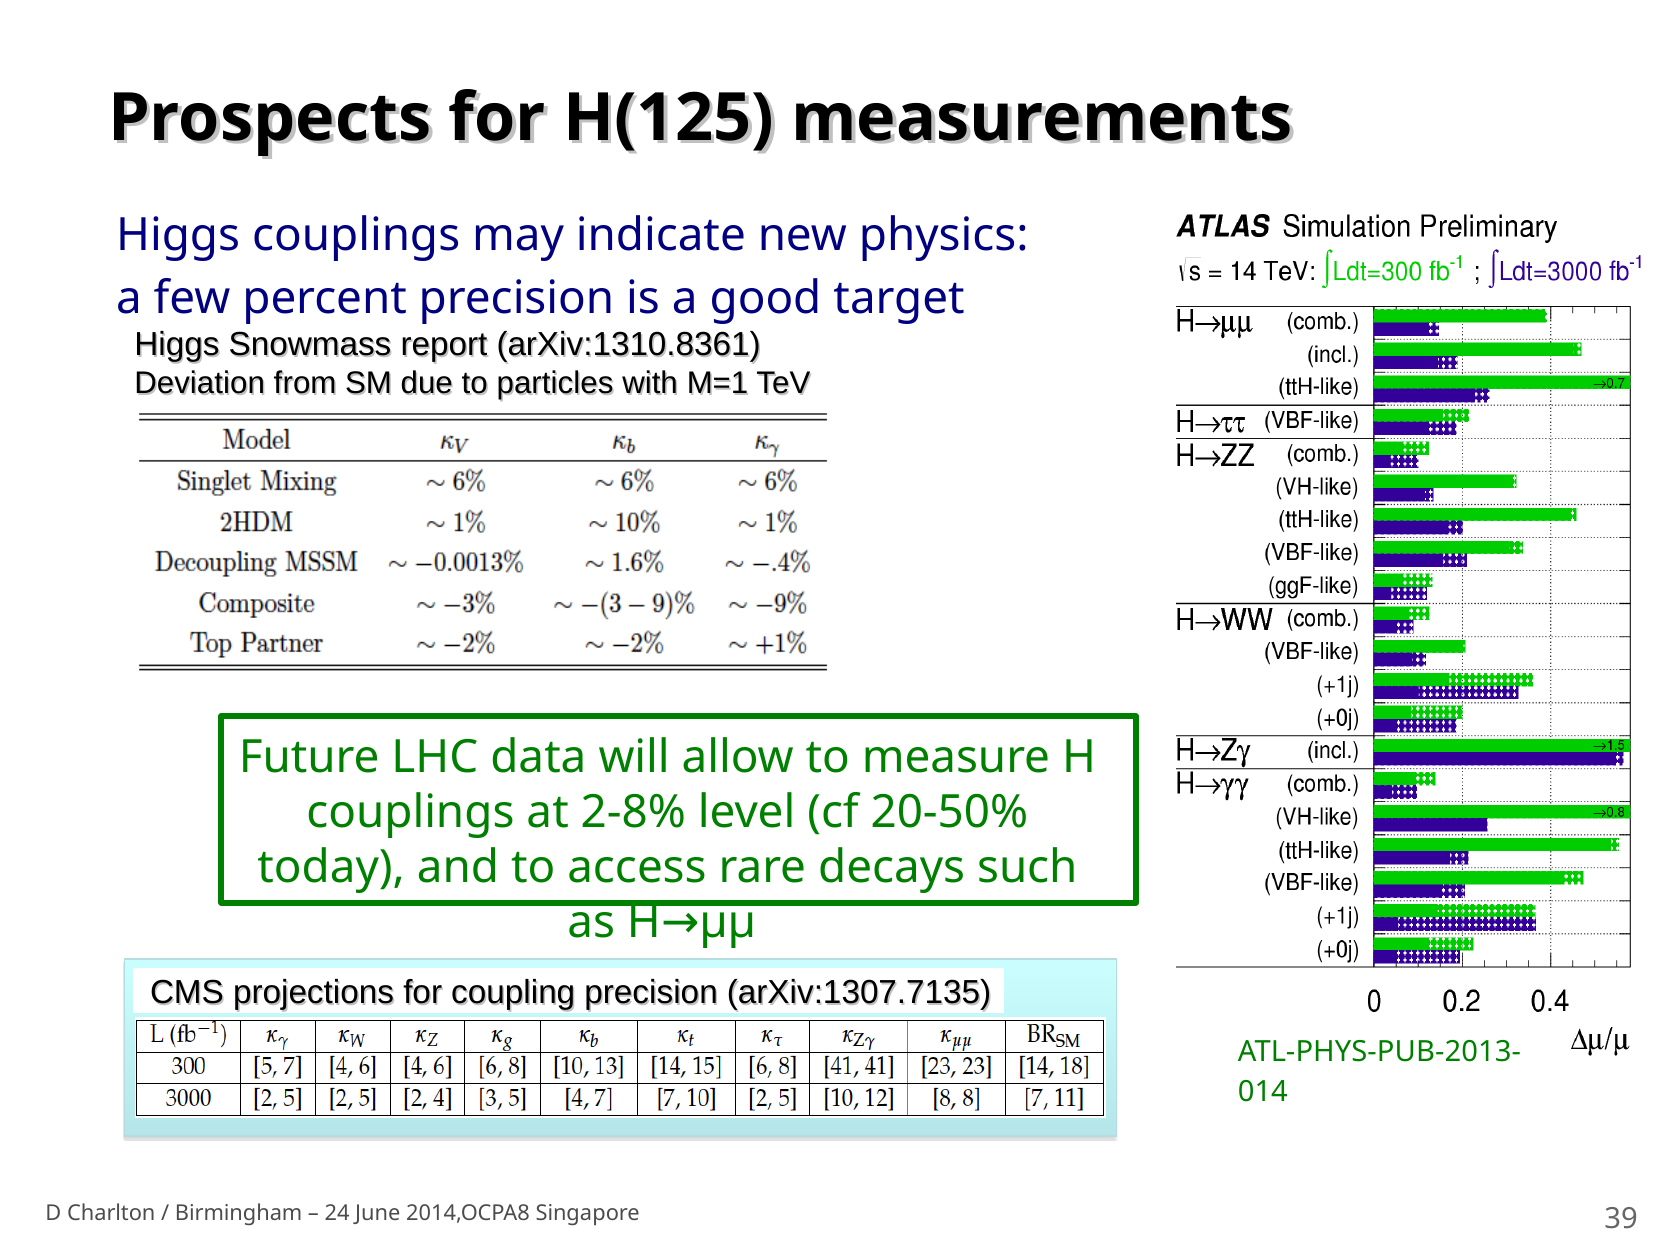

Prospects for H(125) measurements
Higgs couplings may indicate new physics: a few percent precision is a good target
Higgs Snowmass report (arXiv:1310.8361)
Deviation from SM due to particles with M=1 TeV
Future LHC data will allow to measure H couplings at 2-8% level (cf 20-50% today), and to access rare decays such as H→μμ
CMS projections for coupling precision (arXiv:1307.7135)
ATL-PHYS-PUB-2013-014